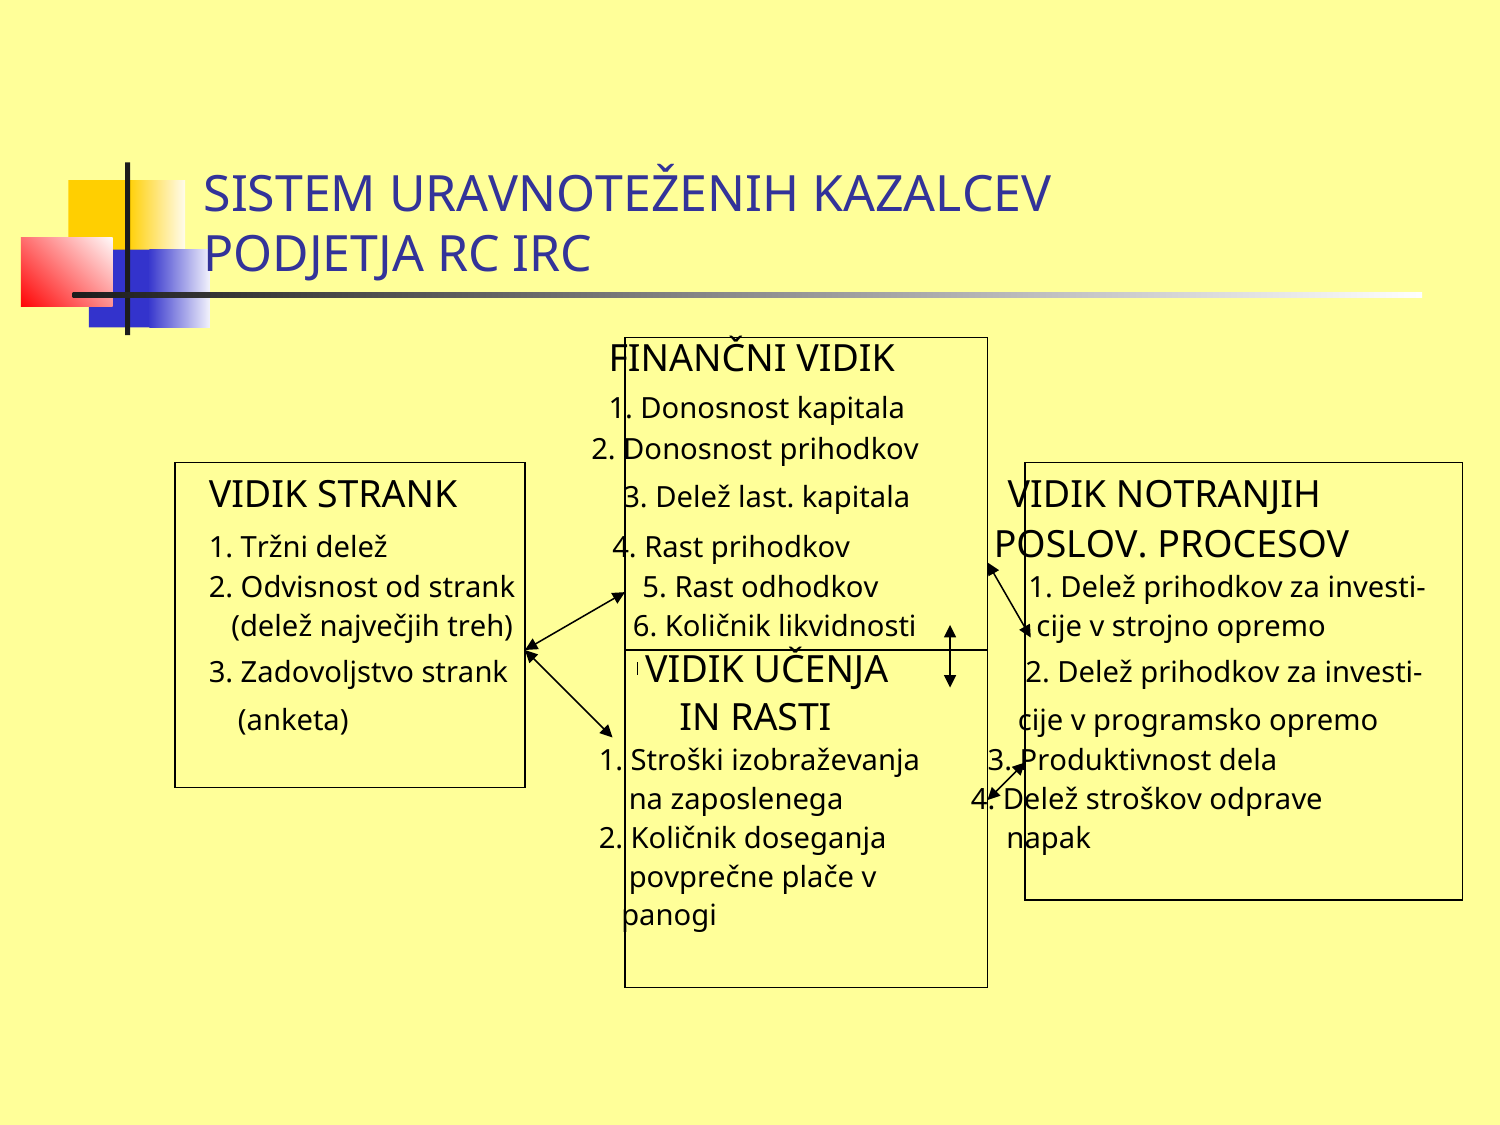

# SISTEM URAVNOTEŽENIH KAZALCEV PODJETJA RC IRC
 FINANČNI VIDIK
 1. Donosnost kapitala
 2. Donosnost prihodkov
VIDIK STRANK 3. Delež last. kapitala VIDIK NOTRANJIH
1. Tržni delež 4. Rast prihodkov POSLOV. PROCESOV
2. Odvisnost od strank 5. Rast odhodkov 1. Delež prihodkov za investi-
 (delež največjih treh) 6. Količnik likvidnosti cije v strojno opremo
3. Zadovoljstvo strank VIDIK UČENJA 2. Delež prihodkov za investi-
 (anketa) IN RASTI cije v programsko opremo
 1. Stroški izobraževanja 3. Produktivnost dela
 na zaposlenega 4. Delež stroškov odprave
 2. Količnik doseganja napak
 povprečne plače v
 panogi